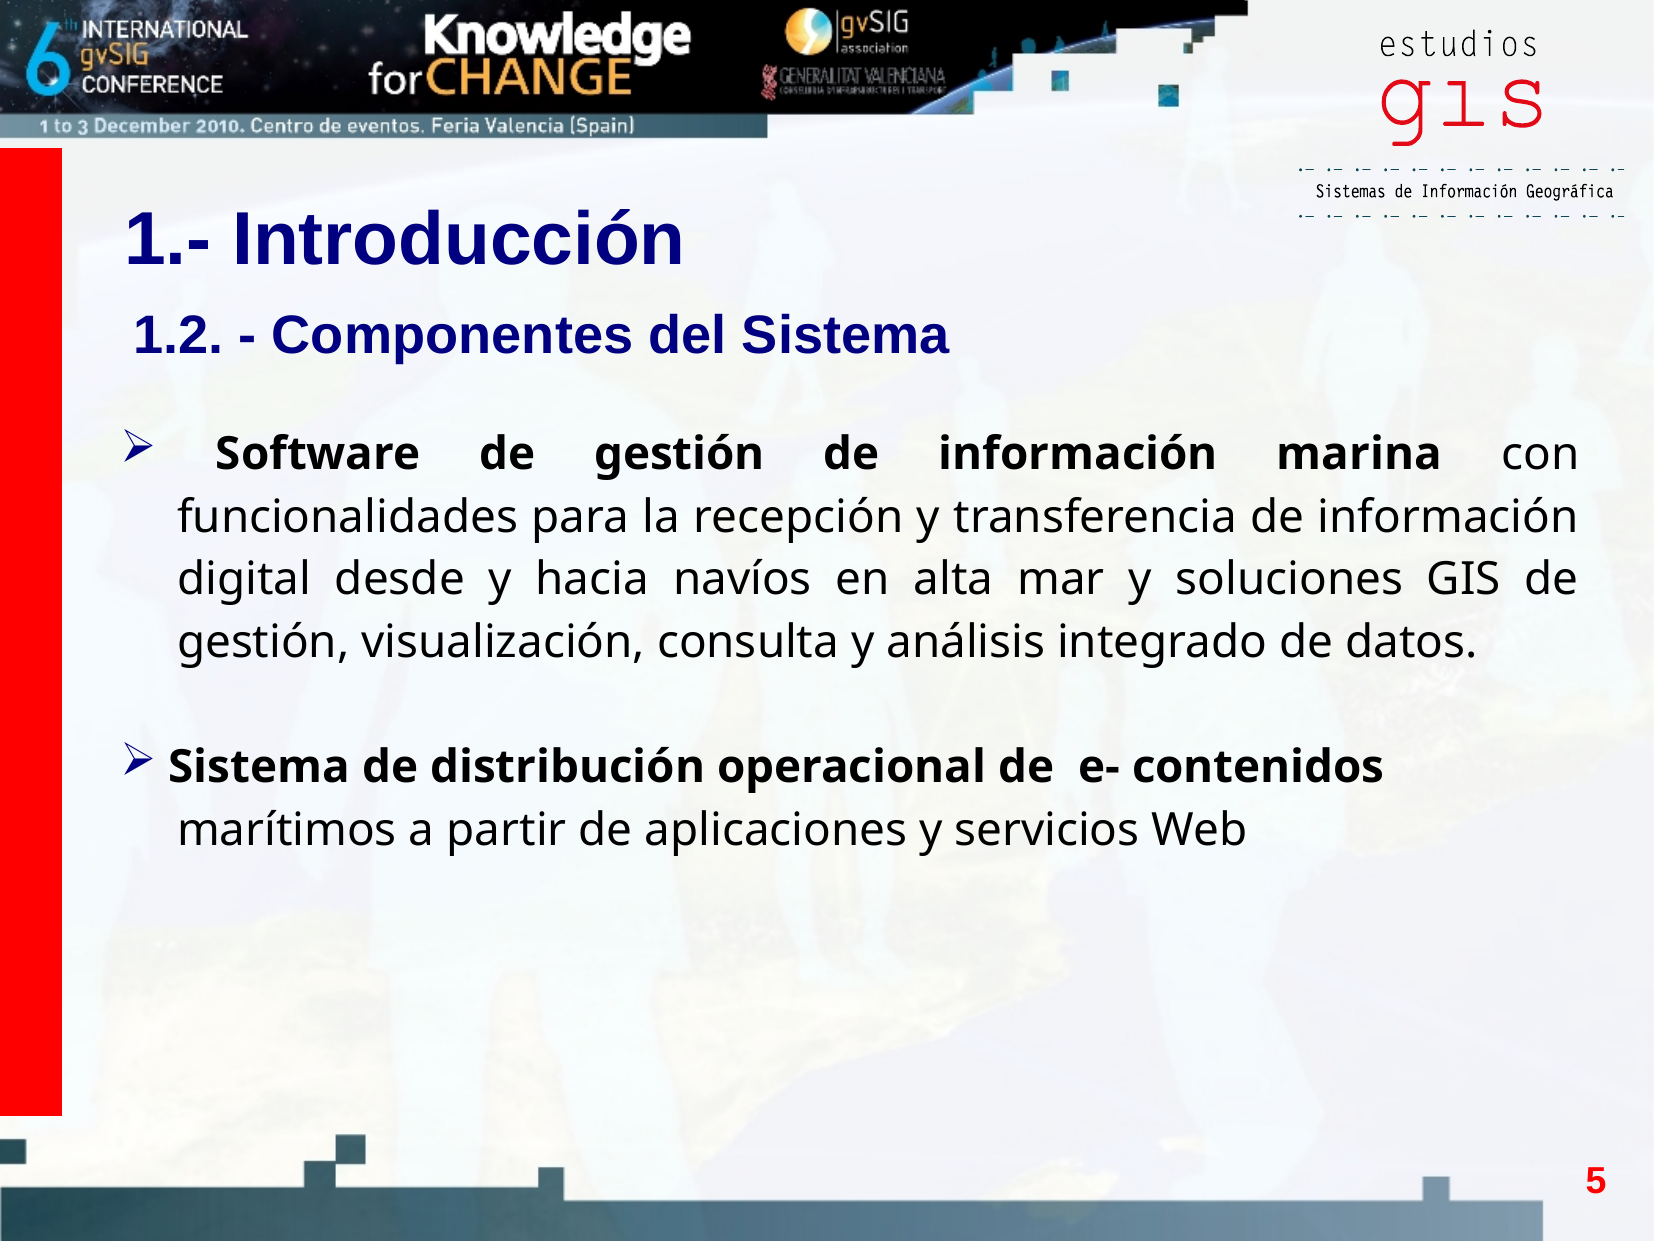

1.- Introducción
 1.2. - Componentes del Sistema
 Software de gestión de información marina con funcionalidades para la recepción y transferencia de información digital desde y hacia navíos en alta mar y soluciones GIS de gestión, visualización, consulta y análisis integrado de datos.
 Sistema de distribución operacional de e- contenidos marítimos a partir de aplicaciones y servicios Web
5